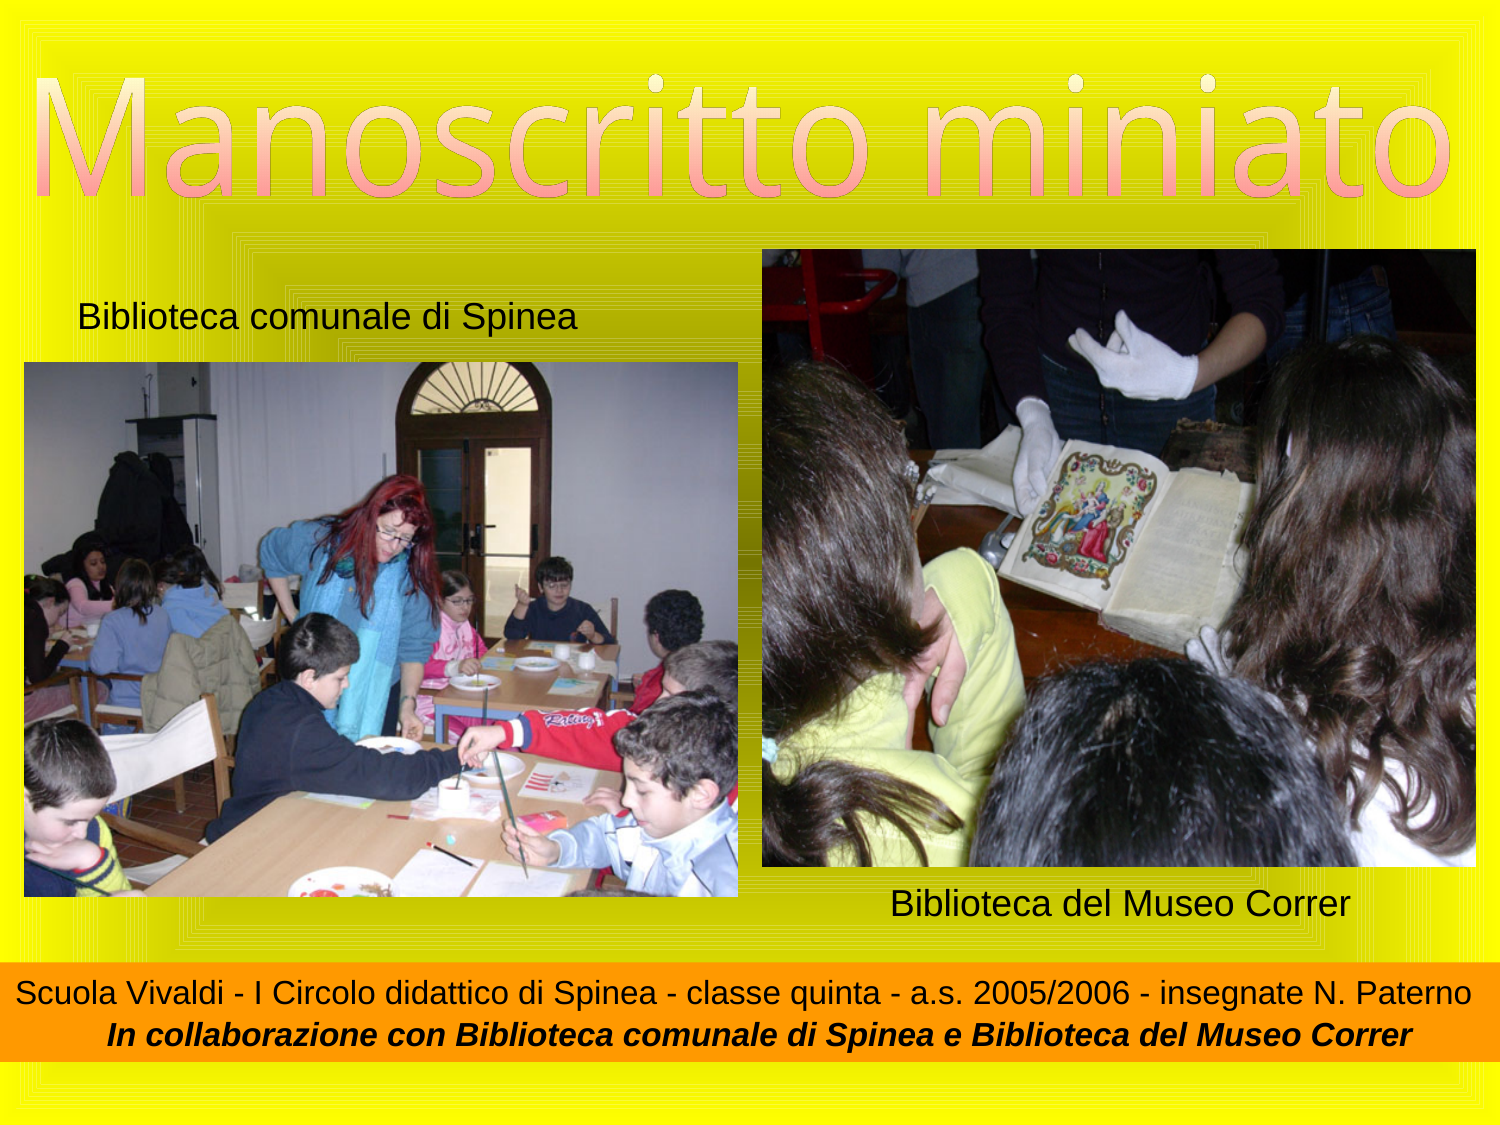

Manoscritto miniato
Biblioteca comunale di Spinea
Biblioteca del Museo Correr
Scuola Vivaldi - I Circolo didattico di Spinea - classe quinta - a.s. 2005/2006 - insegnate N. Paterno In collaborazione con Biblioteca comunale di Spinea e Biblioteca del Museo Correr